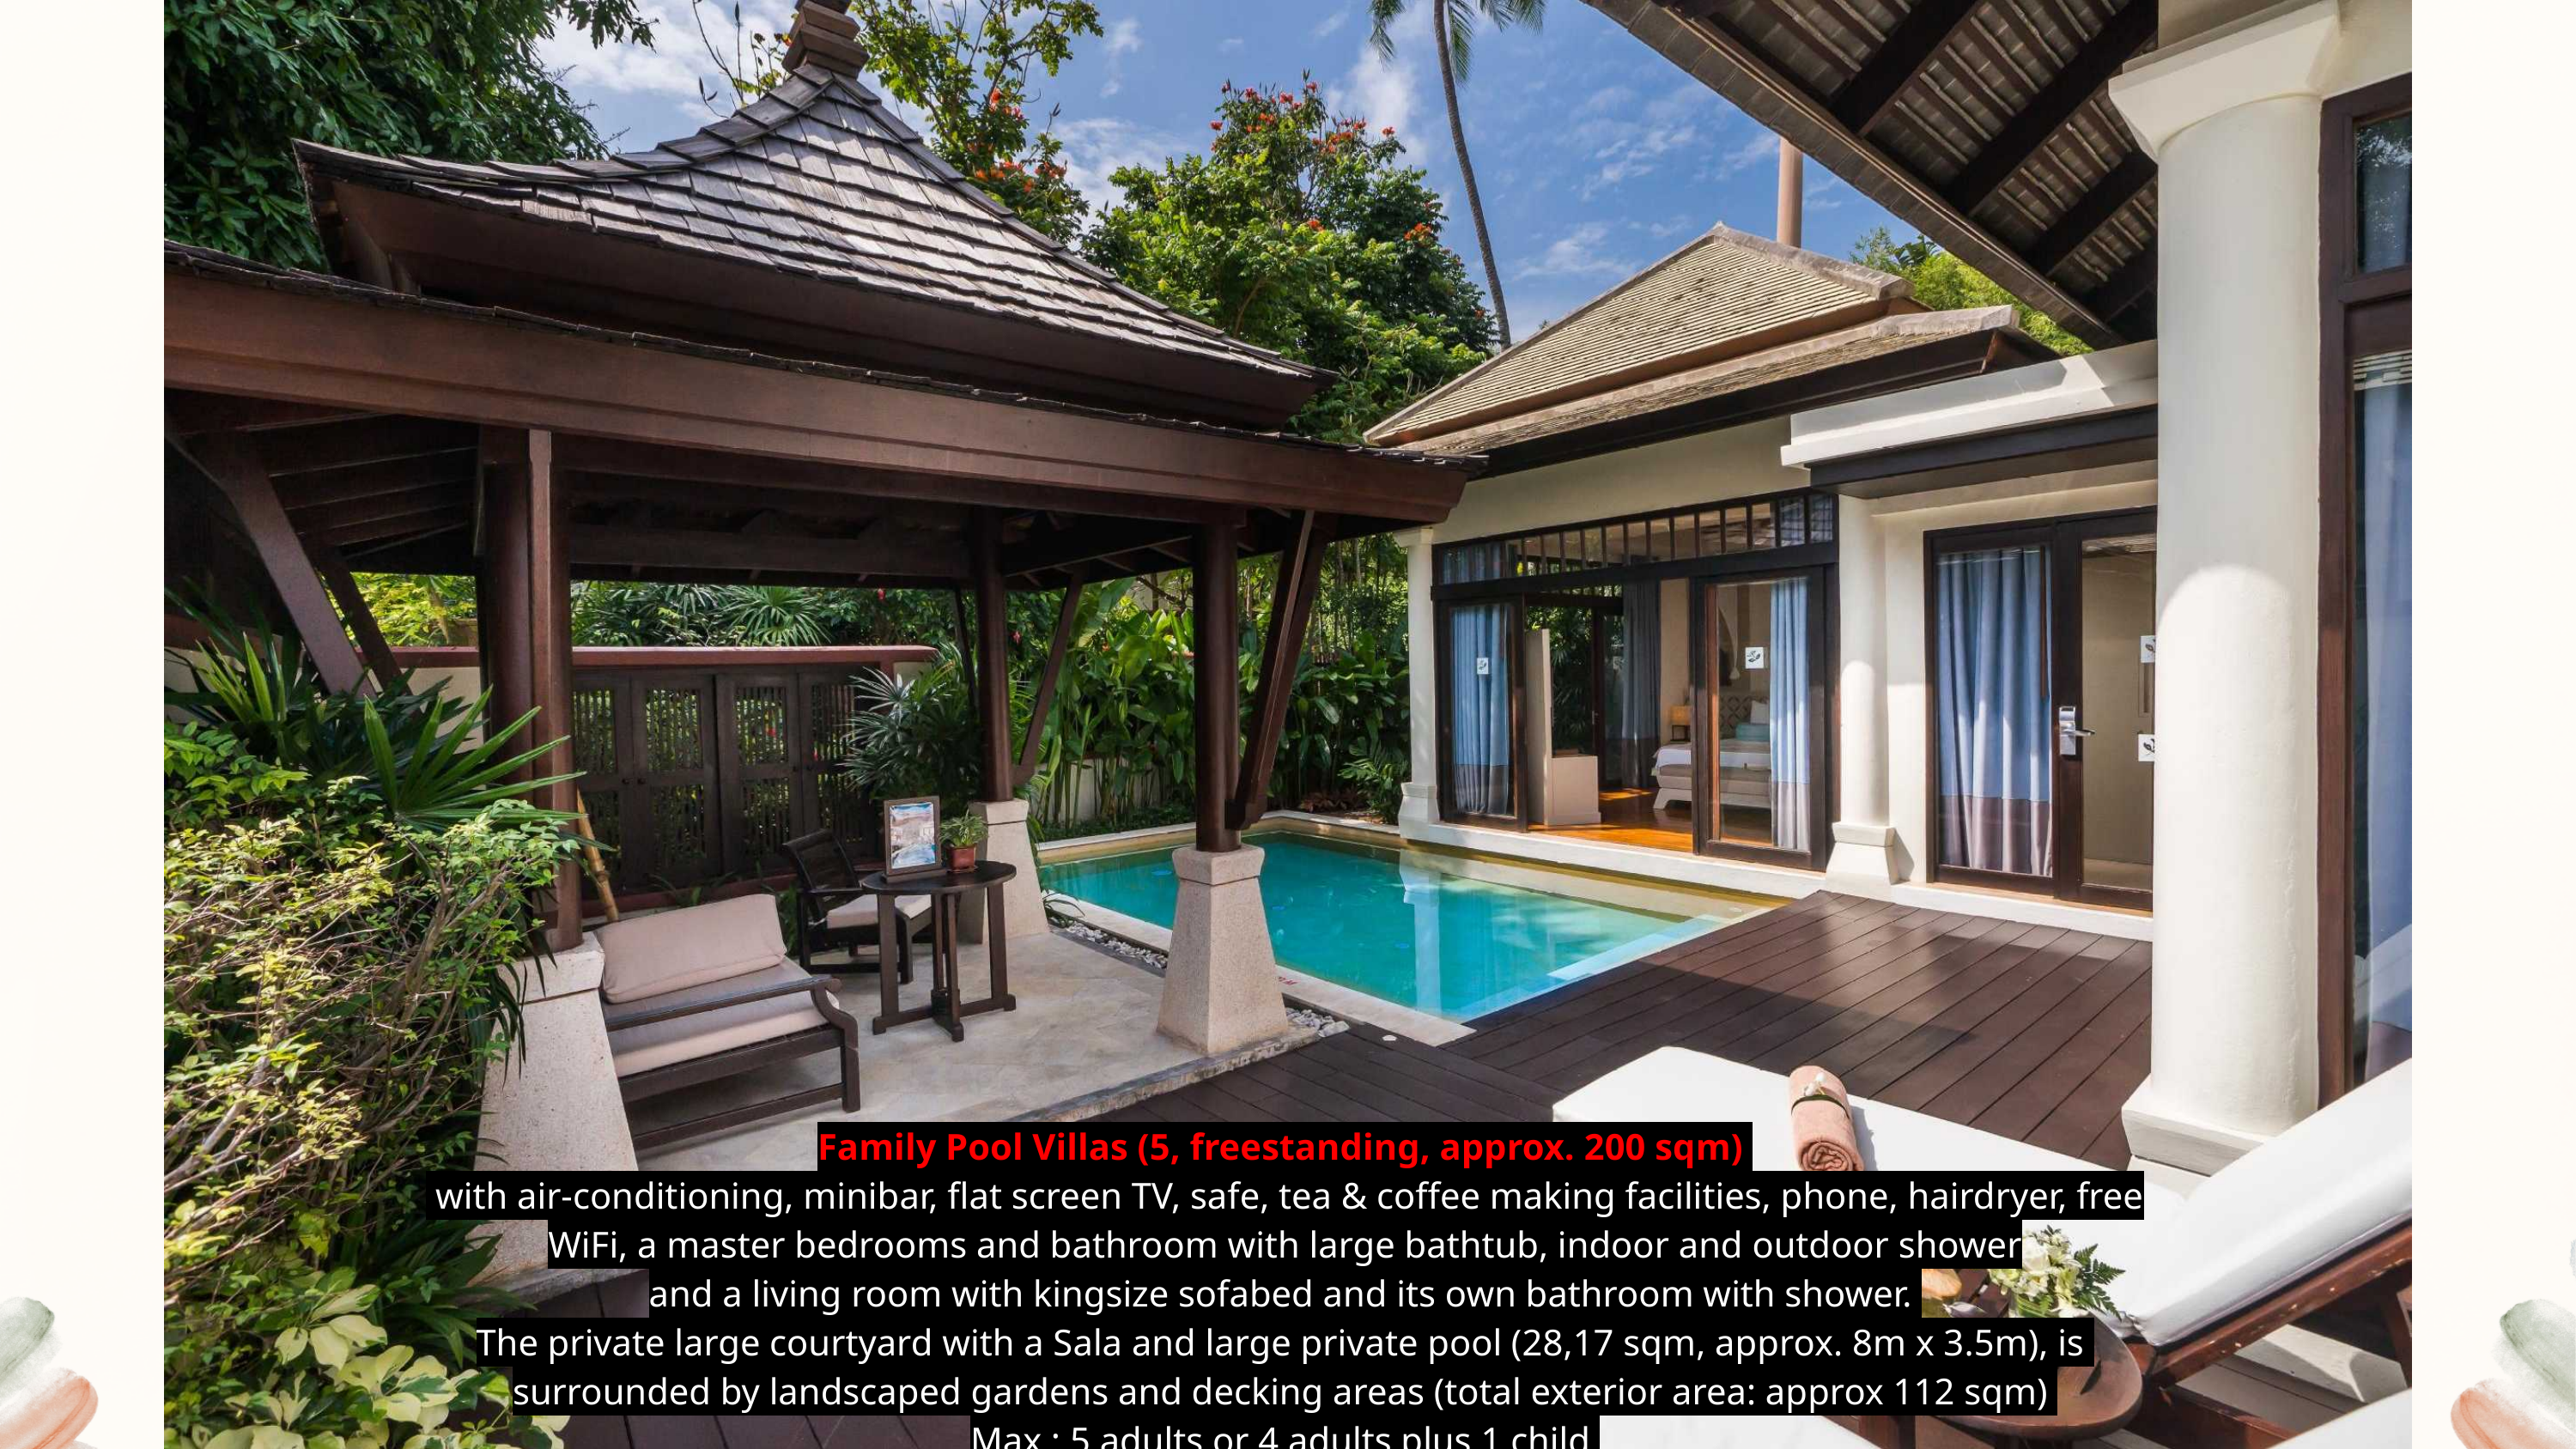

Family Pool Villas (5, freestanding, approx. 200 sqm)
 with air-conditioning, minibar, flat screen TV, safe, tea & coffee making facilities, phone, hairdryer, free WiFi, a master bedrooms and bathroom with large bathtub, indoor and outdoor shower
and a living room with kingsize sofabed and its own bathroom with shower.
The private large courtyard with a Sala and large private pool (28,17 sqm, approx. 8m x 3.5m), is
surrounded by landscaped gardens and decking areas (total exterior area: approx 112 sqm)
Max : 5 adults or 4 adults plus 1 child
Bedding : 1 king-size bed + a day bed in the bedroom and a large king-size sofa bed in the living
View : Private Garden